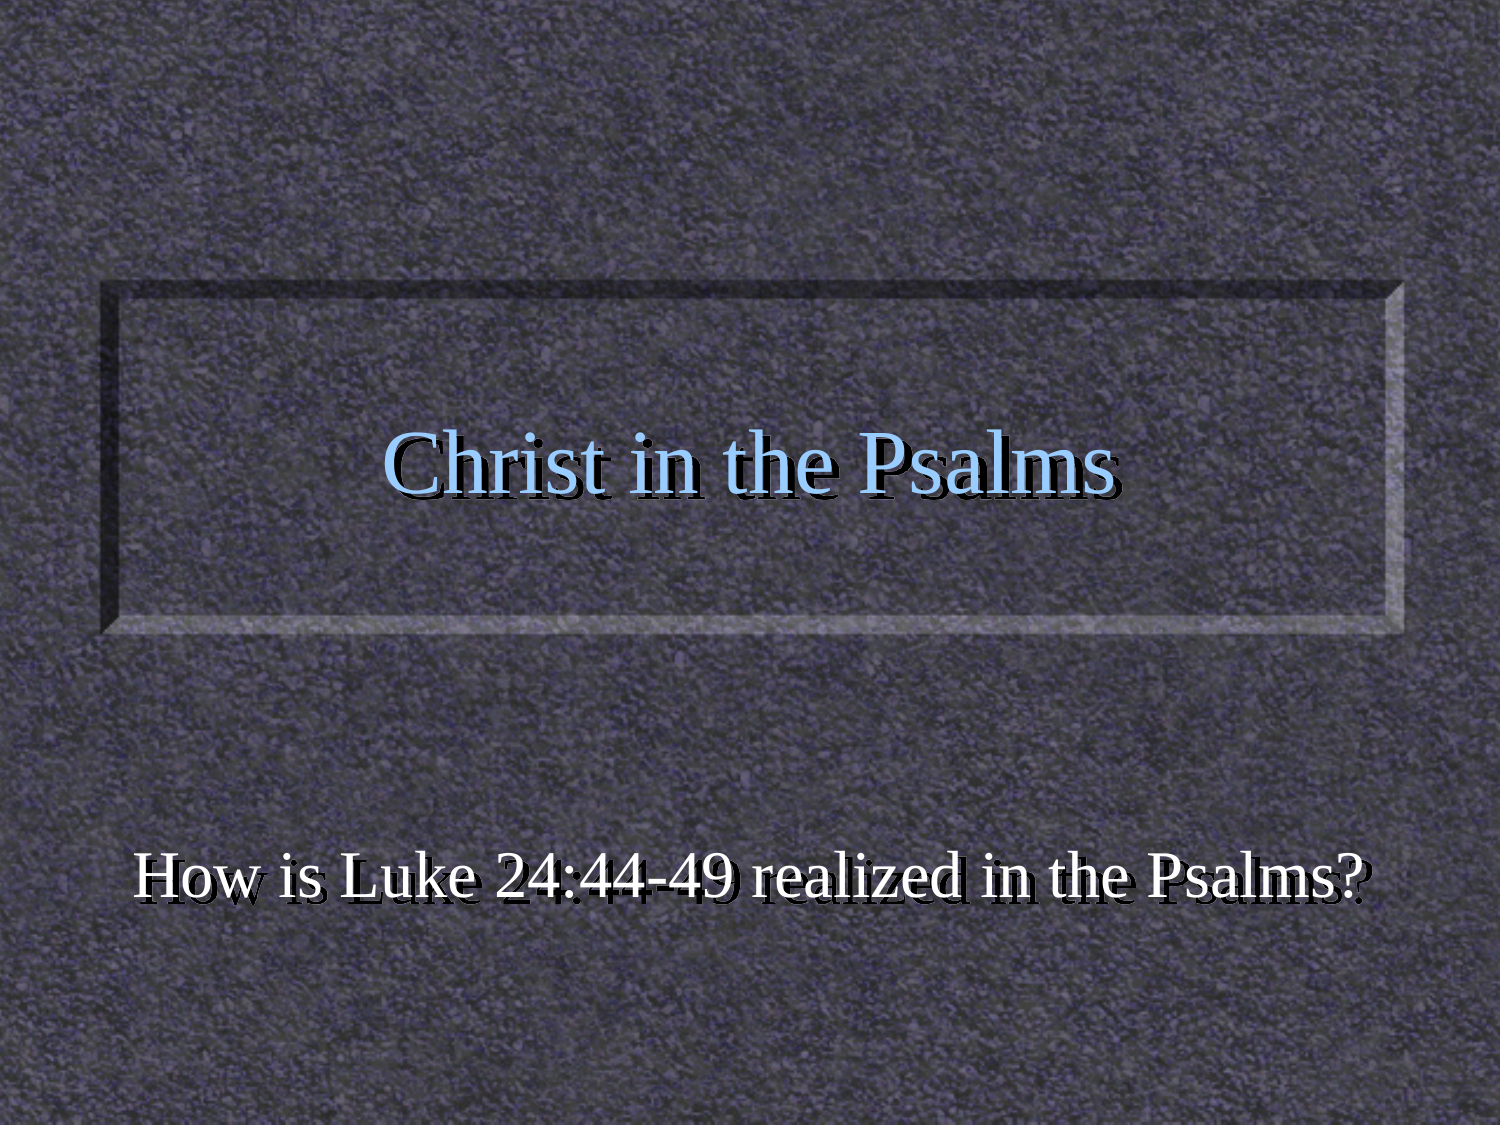

# Christ in the Psalms
How is Luke 24:44-49 realized in the Psalms?